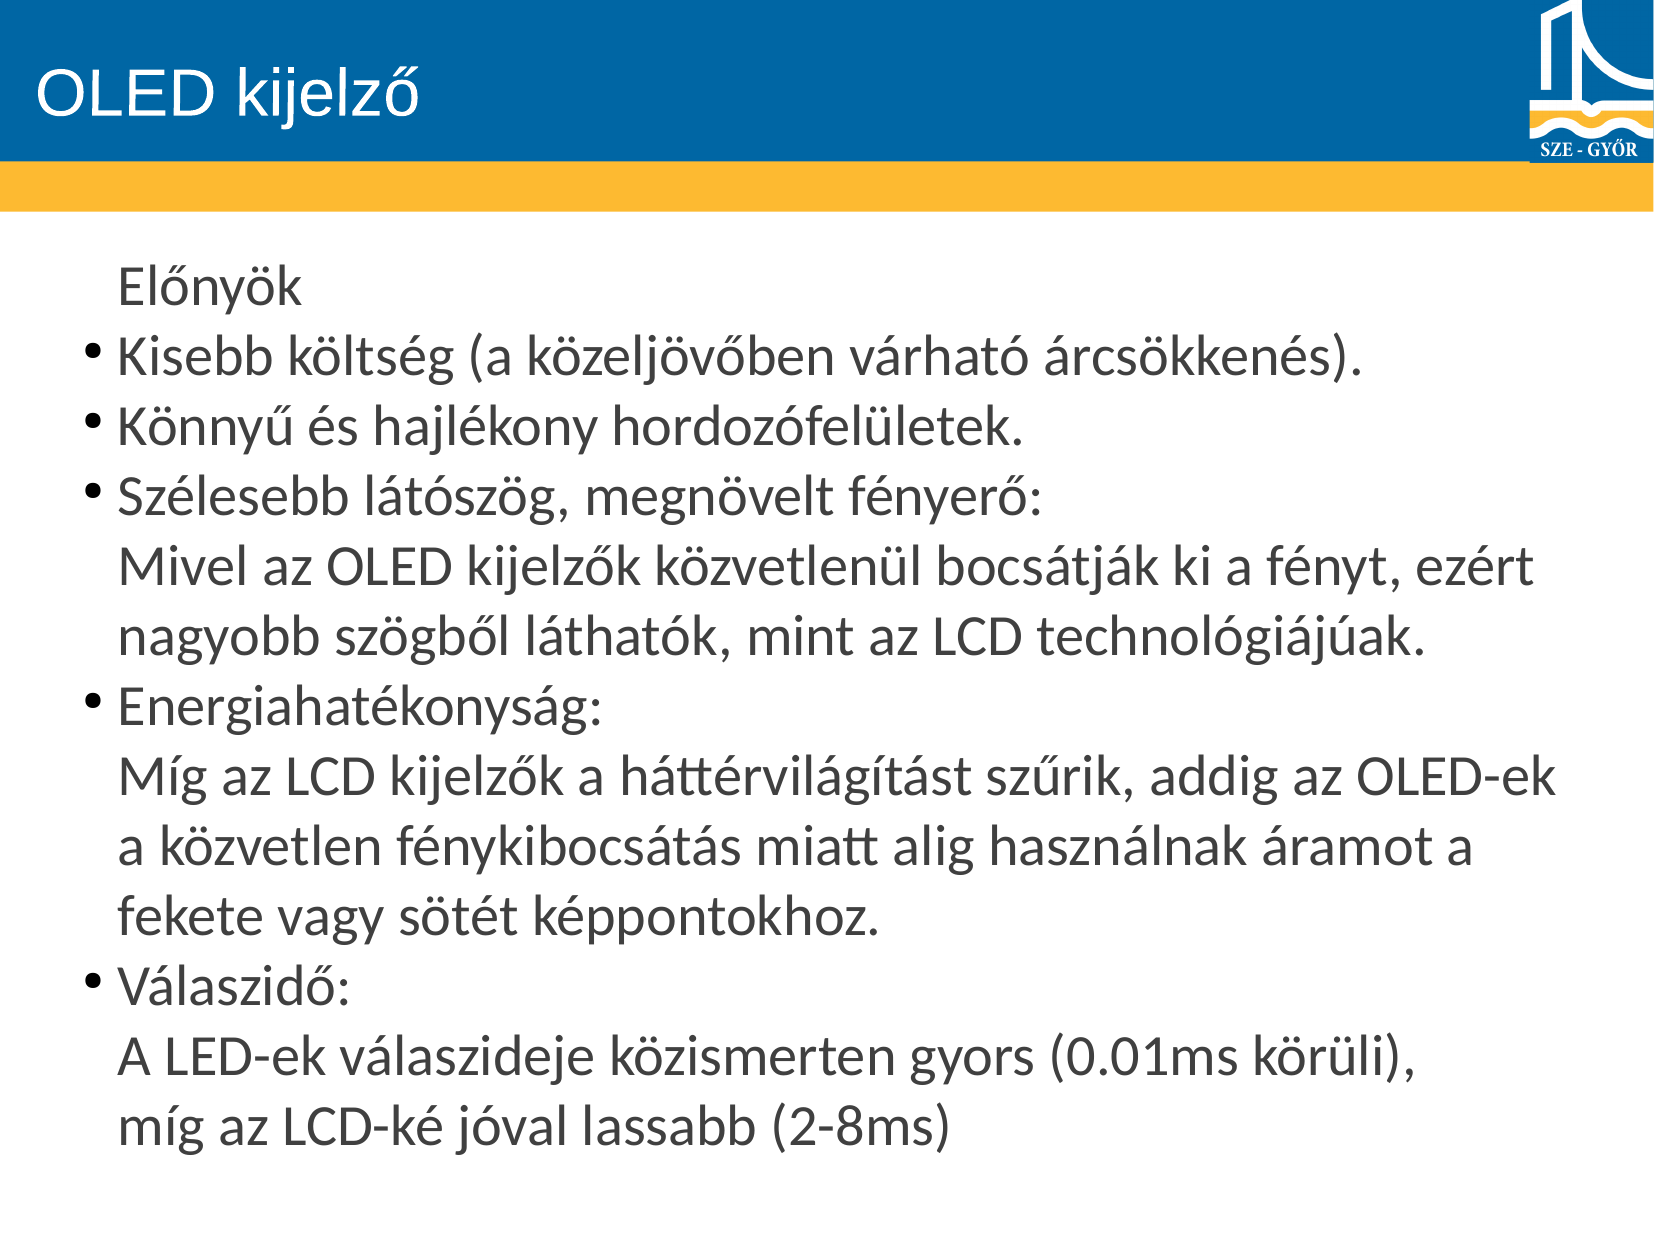

OLED kijelző
Előnyök
Kisebb költség (a közeljövőben várható árcsökkenés).
Könnyű és hajlékony hordozófelületek.
Szélesebb látószög, megnövelt fényerő:
Mivel az OLED kijelzők közvetlenül bocsátják ki a fényt, ezért nagyobb szögből láthatók, mint az LCD technológiájúak.
Energiahatékonyság:
Míg az LCD kijelzők a háttérvilágítást szűrik, addig az OLED-ek a közvetlen fénykibocsátás miatt alig használnak áramot a fekete vagy sötét képpontokhoz.
Válaszidő:
A LED-ek válaszideje közismerten gyors (0.01ms körüli),
míg az LCD-ké jóval lassabb (2-8ms)